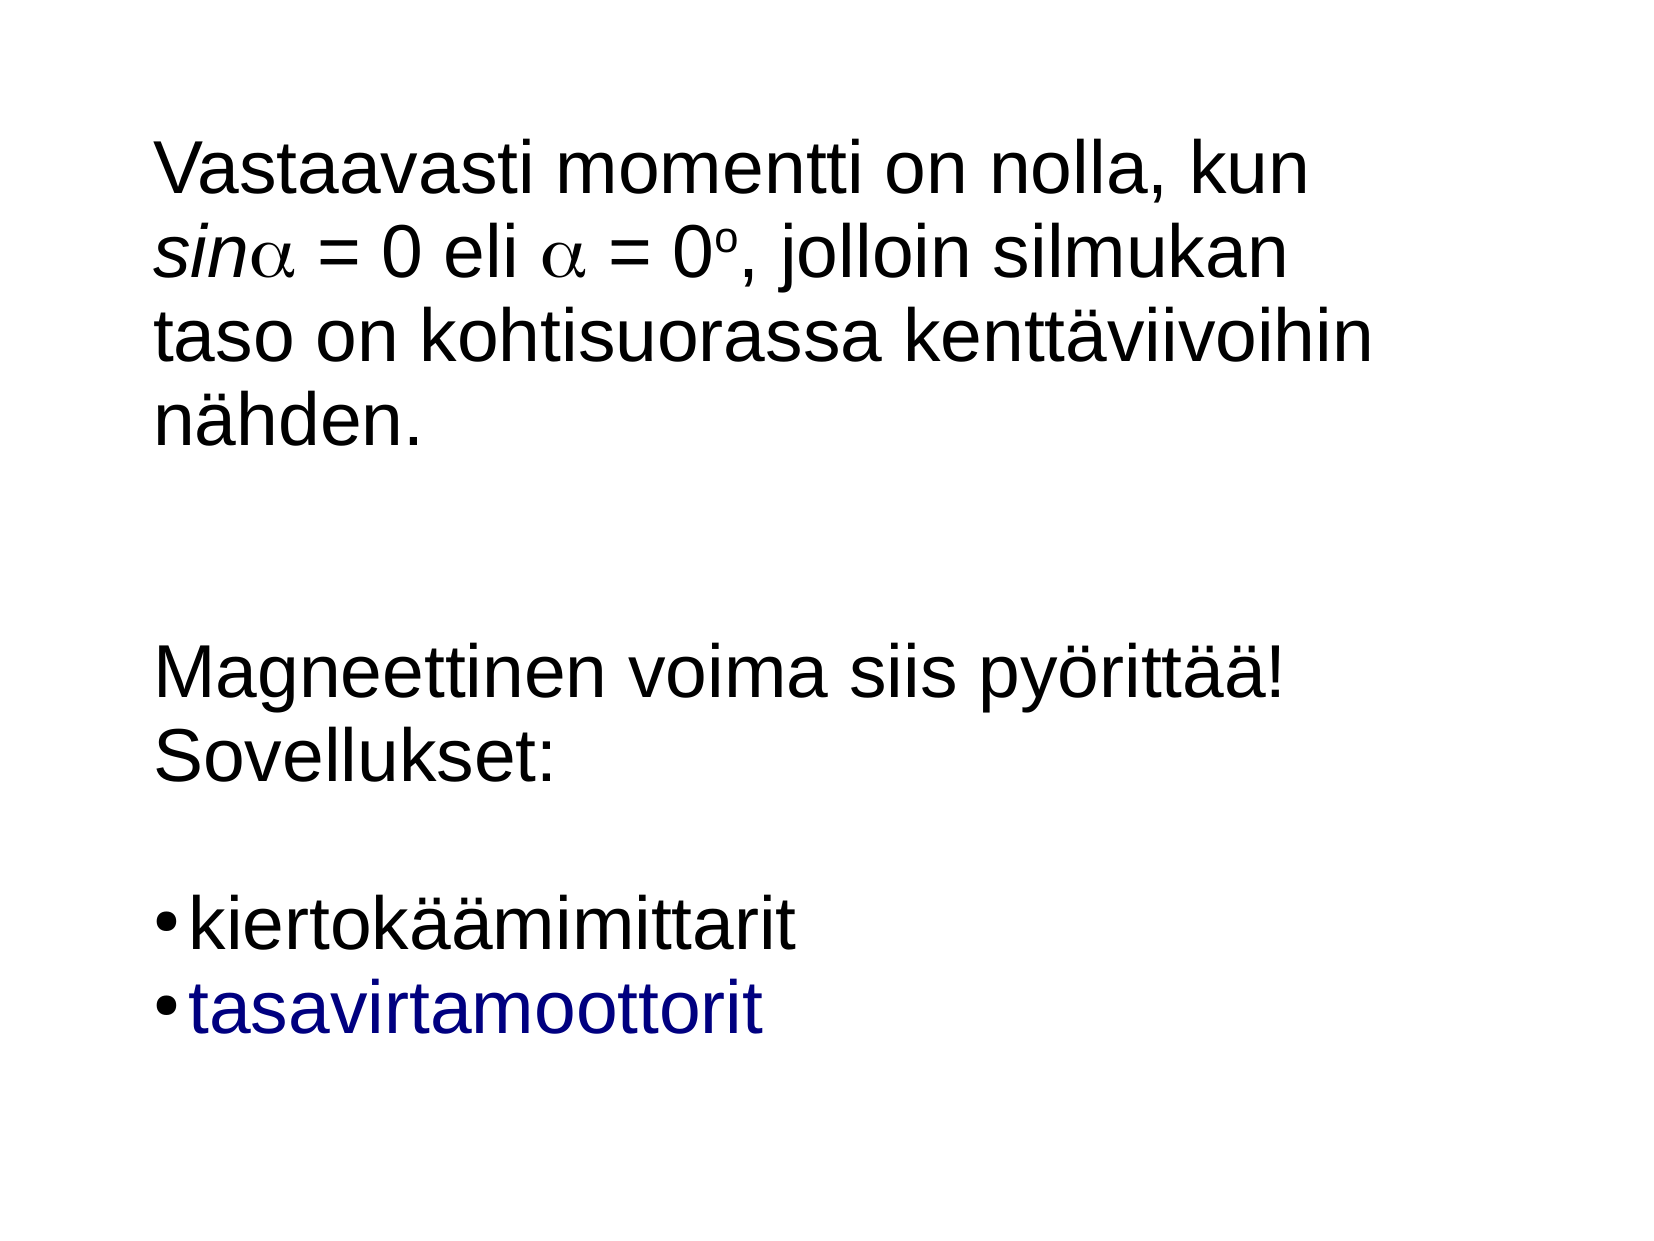

Vastaavasti momentti on nolla, kun sina = 0 eli a = 0o, jolloin silmukan taso on kohtisuorassa kenttäviivoihin nähden.
Magneettinen voima siis pyörittää!Sovellukset:
kiertokäämimittarit
tasavirtamoottorit